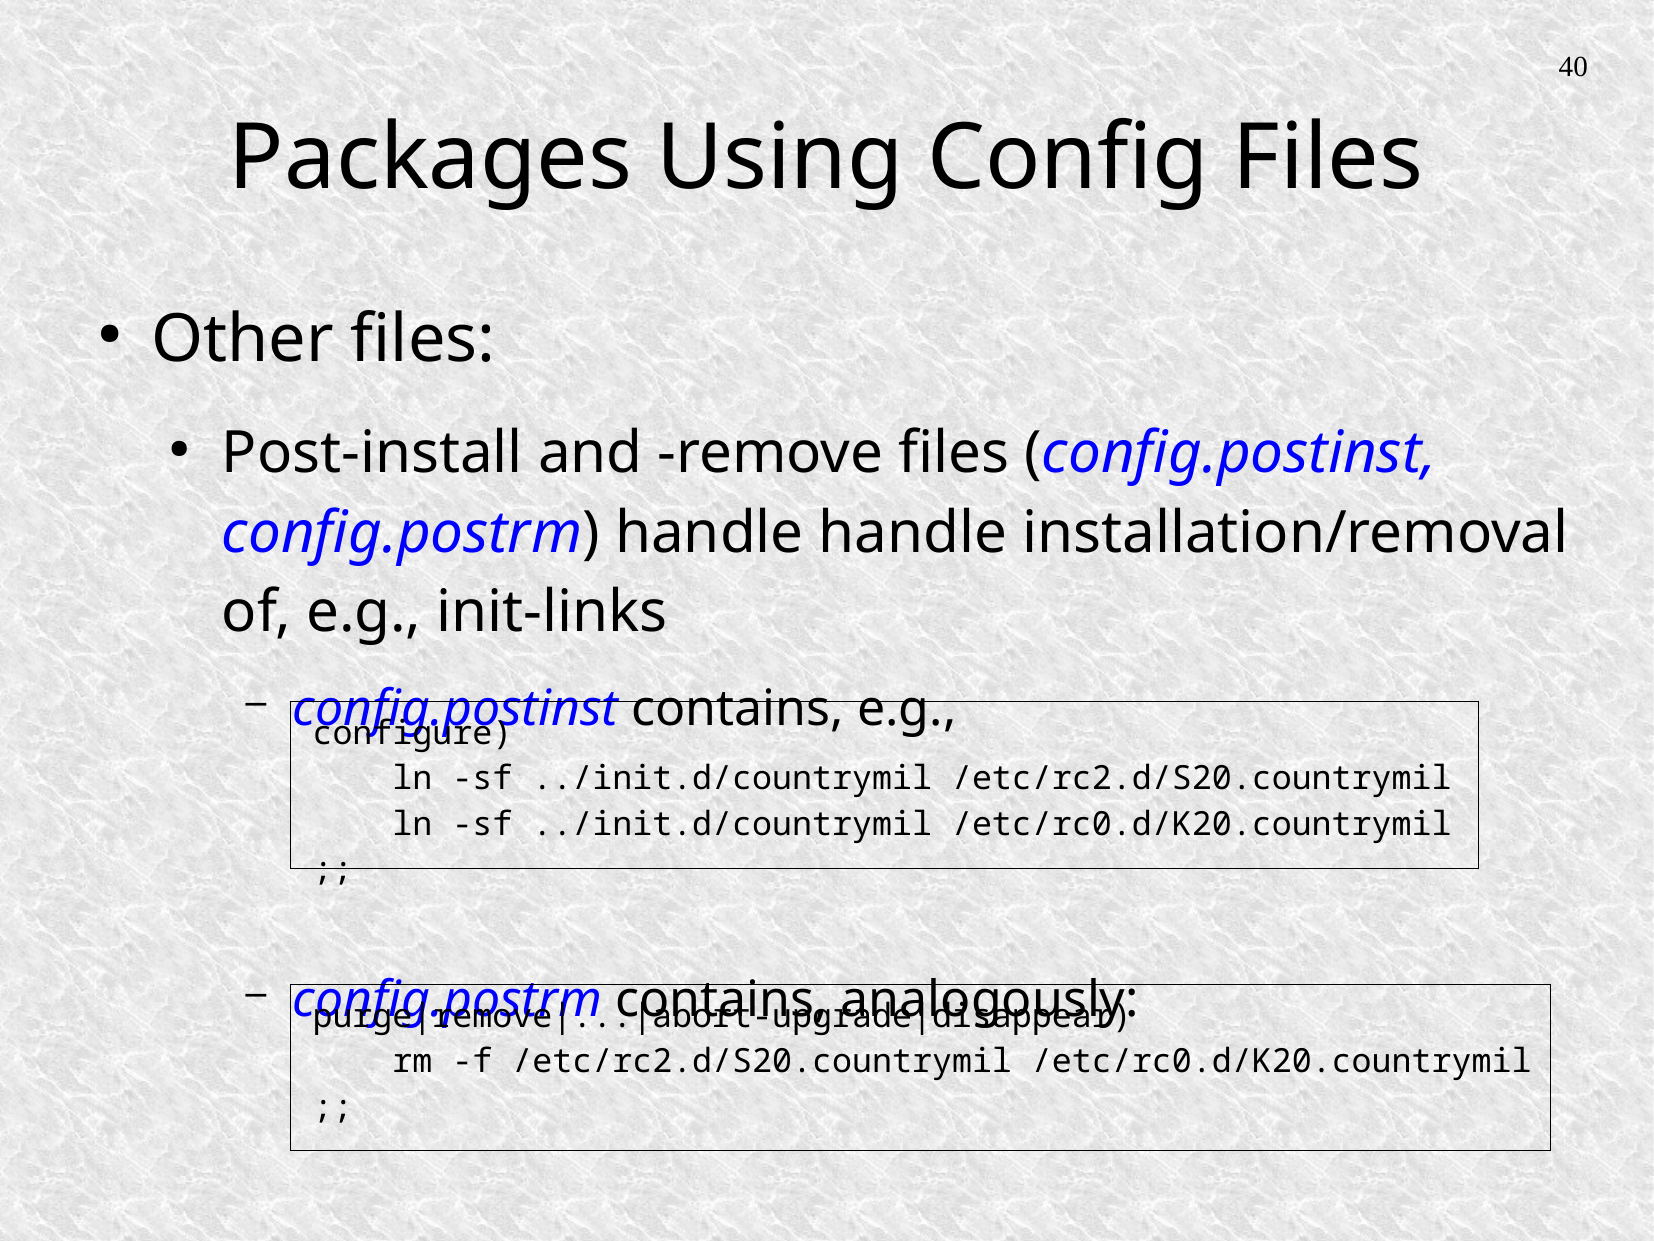

40
# Packages Using Config Files
Other files:
Post-install and -remove files (config.postinst, config.postrm) handle handle installation/removal of, e.g., init-links
config.postinst contains, e.g.,
config.postrm contains, analogously:
configure)
 ln -sf ../init.d/countrymil /etc/rc2.d/S20.countrymil
 ln -sf ../init.d/countrymil /etc/rc0.d/K20.countrymil
;;
purge|remove|...|abort-upgrade|disappear)
 rm -f /etc/rc2.d/S20.countrymil /etc/rc0.d/K20.countrymil
;;